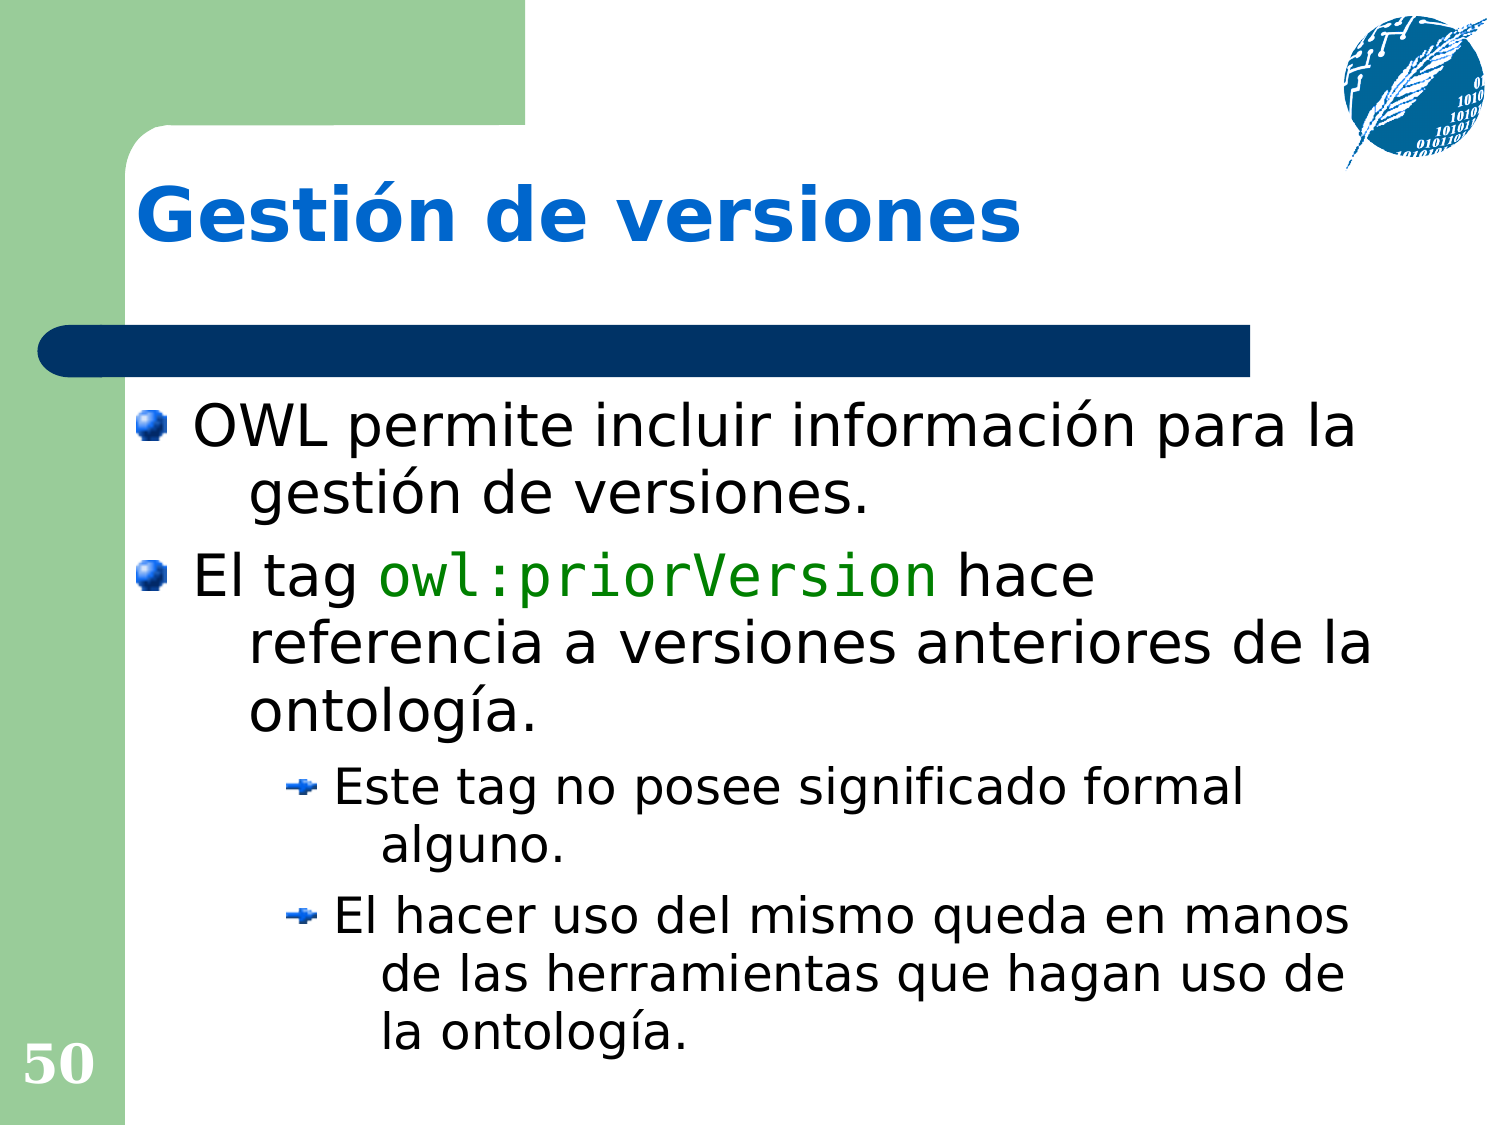

# Gestión de versiones
OWL permite incluir información para la gestión de versiones.
El tag owl:priorVersion hace referencia a versiones anteriores de la ontología.
Este tag no posee significado formal alguno.
El hacer uso del mismo queda en manos de las herramientas que hagan uso de la ontología.
50